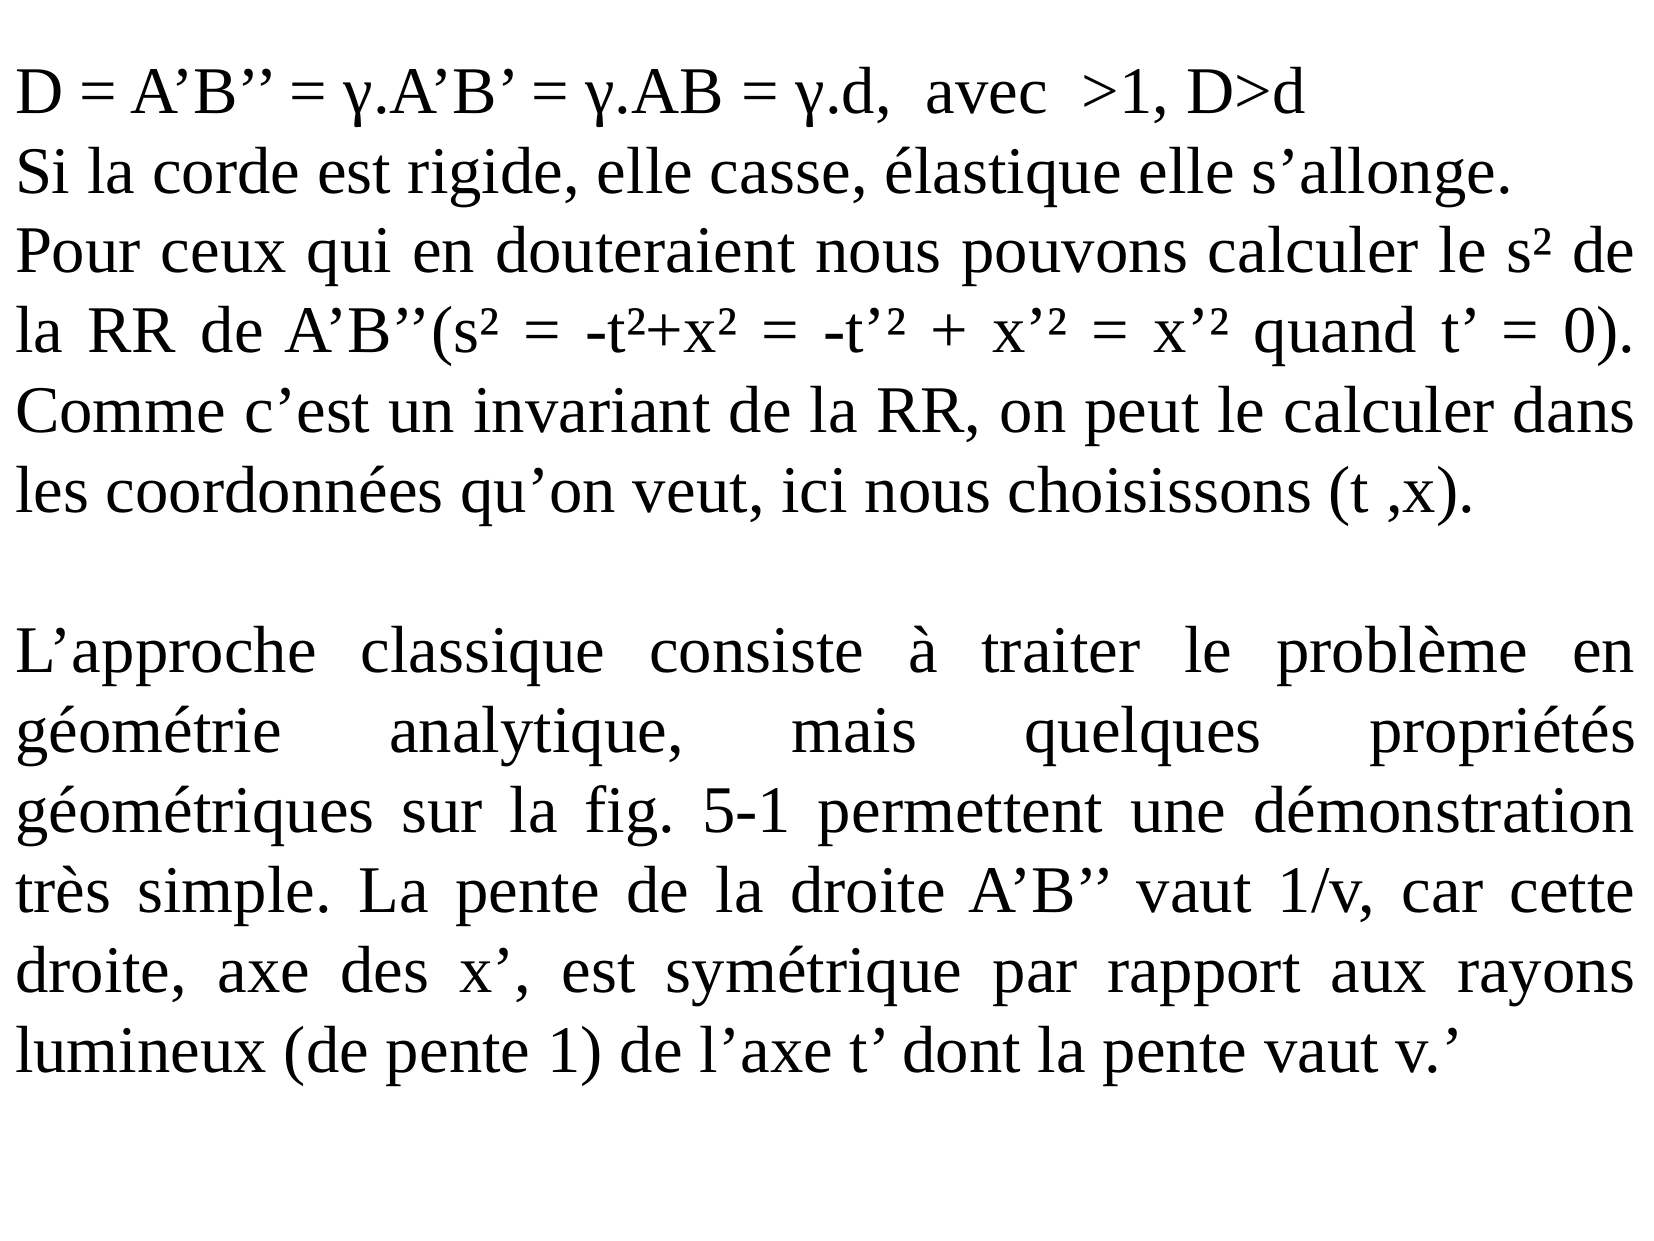

D = A’B’’ = γ.A’B’ = γ.AB = γ.d, avec >1, D>d
Si la corde est rigide, elle casse, élastique elle s’allonge.
Pour ceux qui en douteraient nous pouvons calculer le s² de la RR de A’B’’(s² = -t²+x² = -t’² + x’² = x’² quand t’ = 0). Comme c’est un invariant de la RR, on peut le calculer dans les coordonnées qu’on veut, ici nous choisissons (t ,x).
L’approche classique consiste à traiter le problème en géométrie analytique, mais quelques propriétés géométriques sur la fig. 5-1 permettent une démonstration très simple. La pente de la droite A’B’’ vaut 1/v, car cette droite, axe des x’, est symétrique par rapport aux rayons lumineux (de pente 1) de l’axe t’ dont la pente vaut v.’